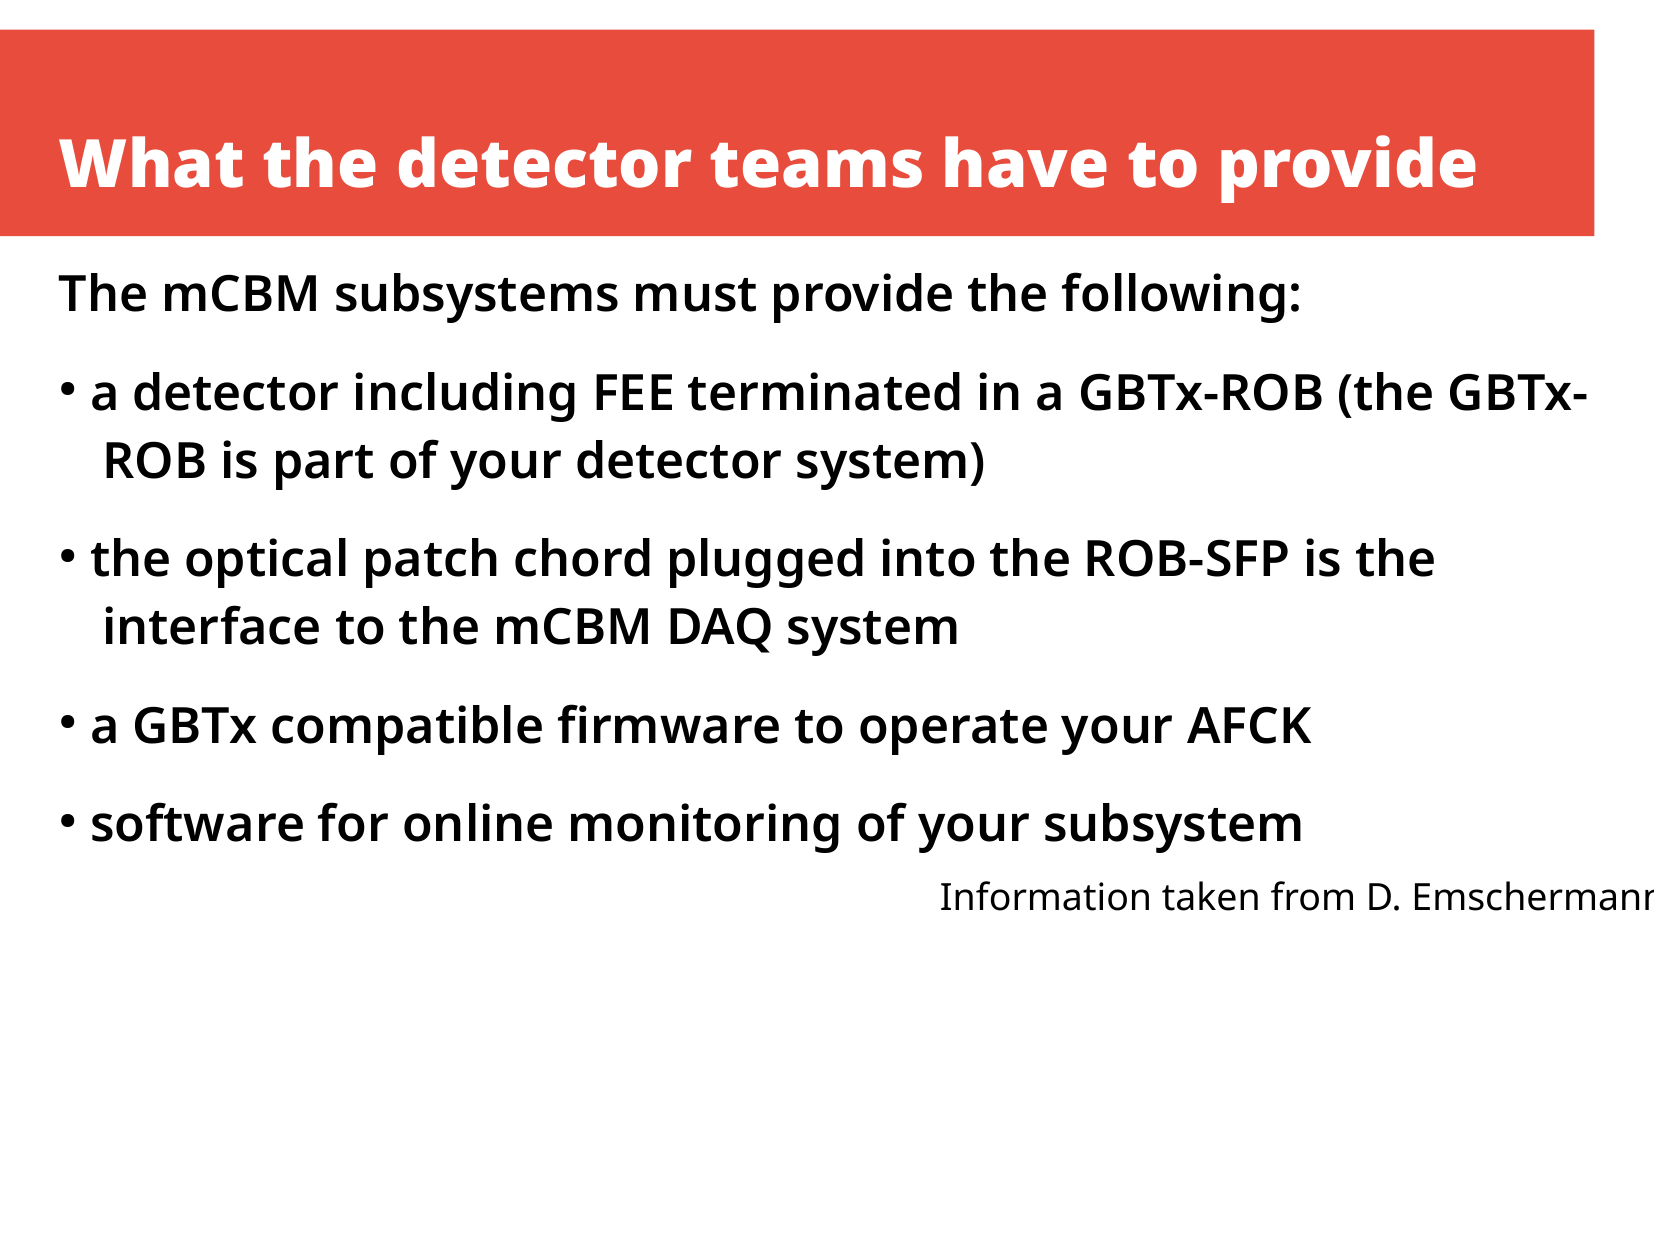

# What the detector teams have to provide
The mCBM subsystems must provide the following:
 a detector including FEE terminated in a GBTx-ROB (the GBTx-ROB is part of your detector system)
 the optical patch chord plugged into the ROB-SFP is the interface to the mCBM DAQ system
 a GBTx compatible firmware to operate your AFCK
 software for online monitoring of your subsystem
Information taken from D. Emschermann